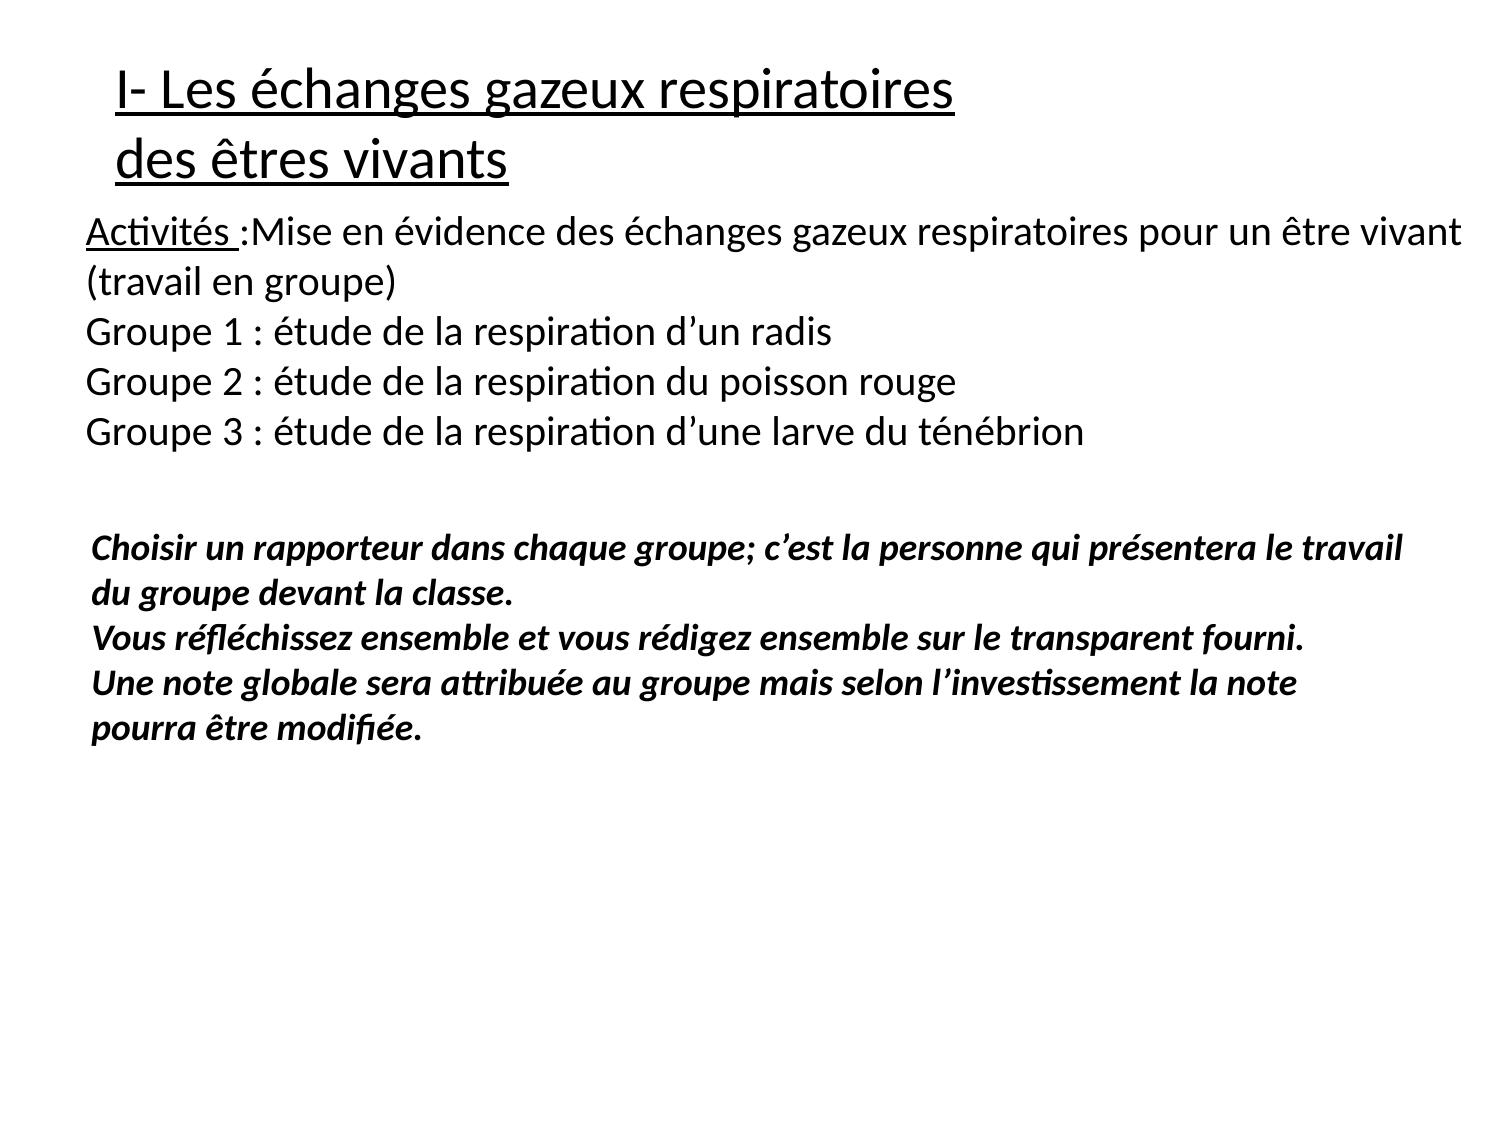

I- Les échanges gazeux respiratoires des êtres vivants
Activités :Mise en évidence des échanges gazeux respiratoires pour un être vivant (travail en groupe)
Groupe 1 : étude de la respiration d’un radis
Groupe 2 : étude de la respiration du poisson rouge
Groupe 3 : étude de la respiration d’une larve du ténébrion
Choisir un rapporteur dans chaque groupe; c’est la personne qui présentera le travail du groupe devant la classe.
Vous réfléchissez ensemble et vous rédigez ensemble sur le transparent fourni.
Une note globale sera attribuée au groupe mais selon l’investissement la note pourra être modifiée.